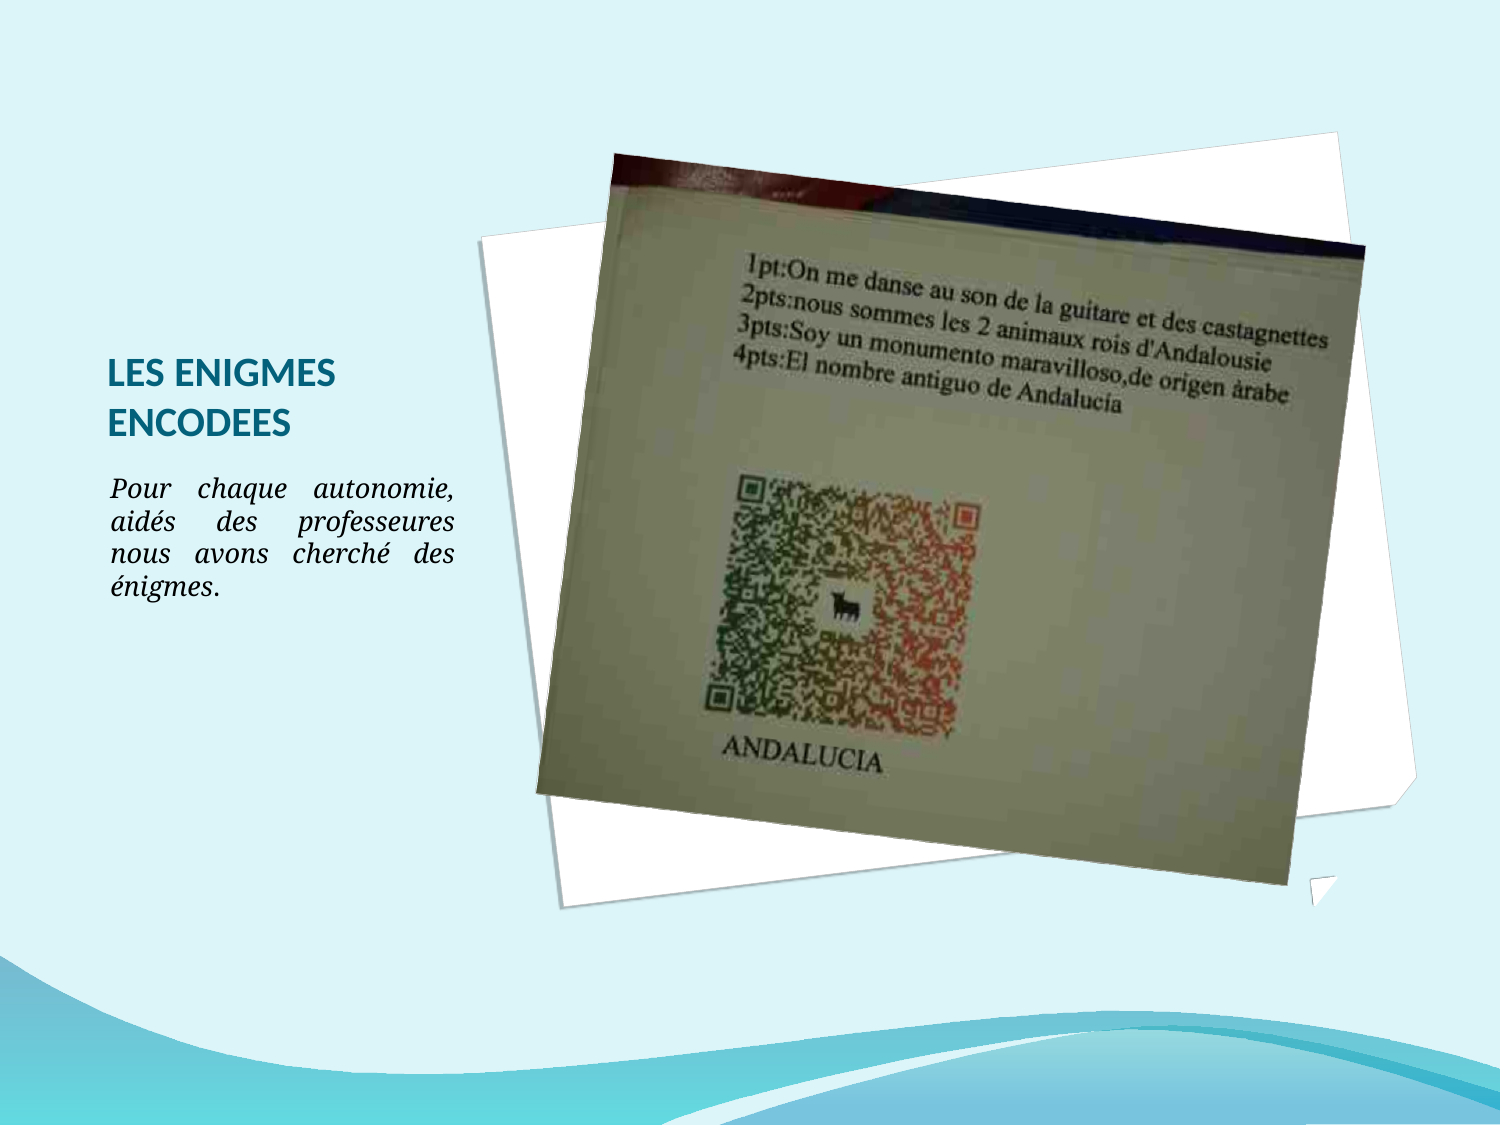

# LES ENIGMES ENCODEES
Pour chaque autonomie, aidés des professeures nous avons cherché des énigmes.